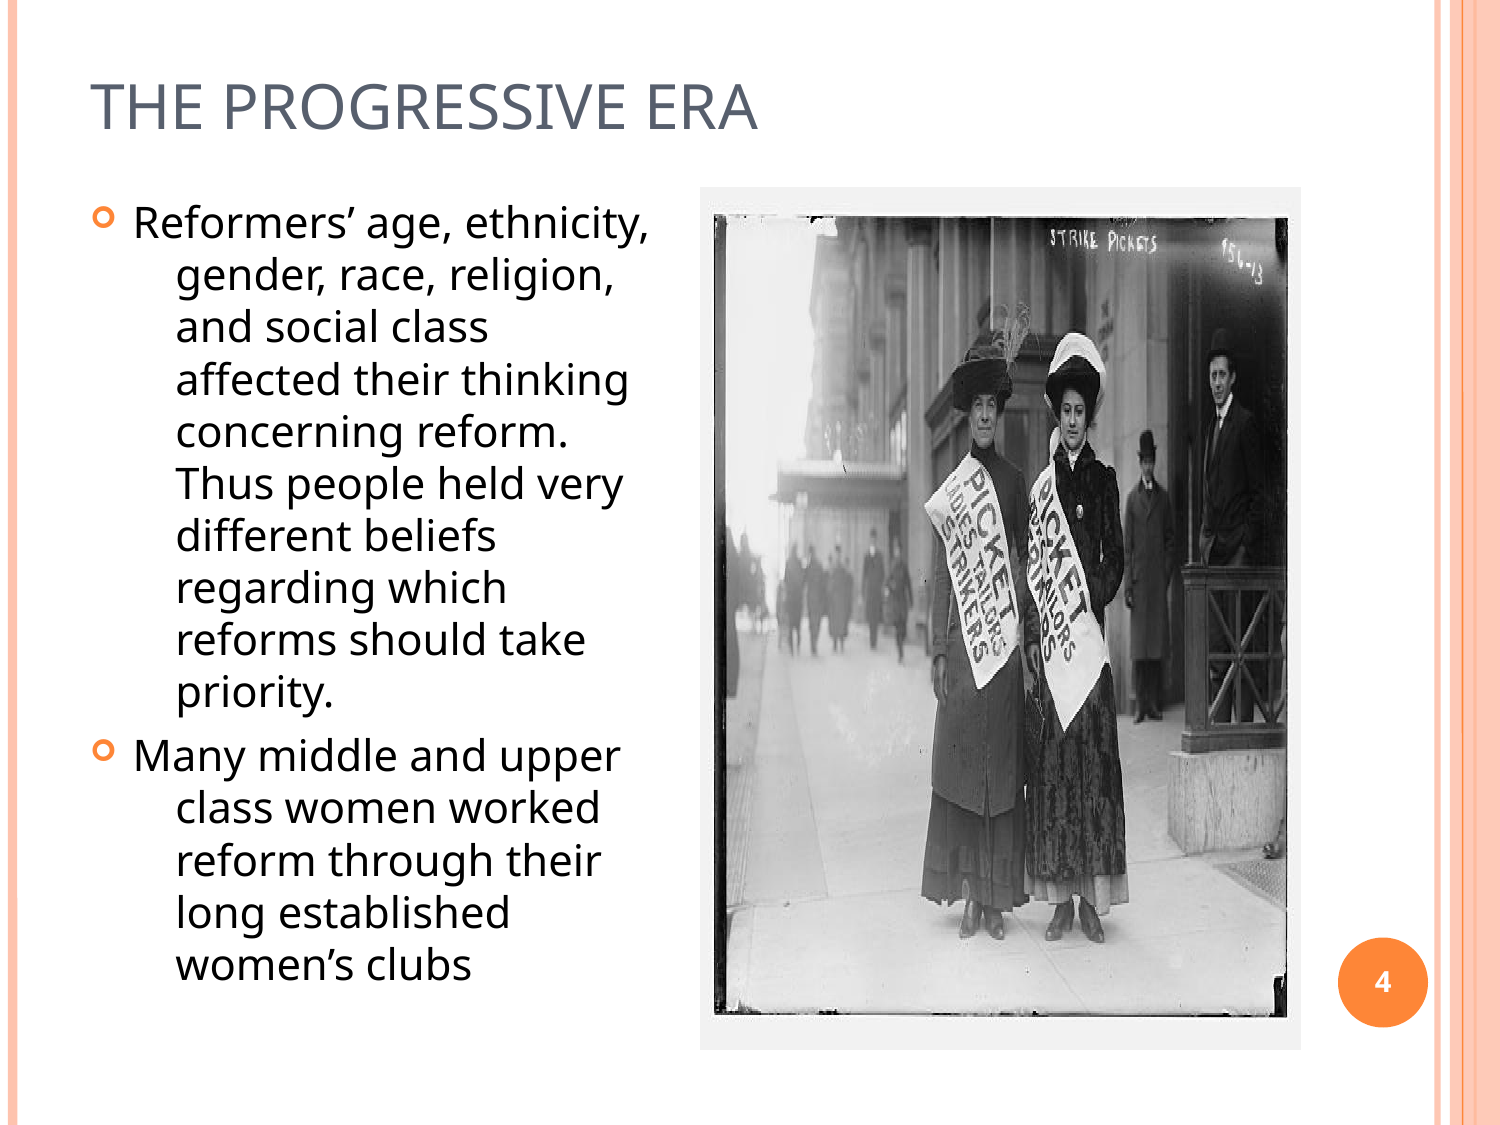

# The Progressive Era
Reformers’ age, ethnicity, gender, race, religion, and social class affected their thinking concerning reform. Thus people held very different beliefs regarding which reforms should take priority.
Many middle and upper class women worked reform through their long established women’s clubs
3